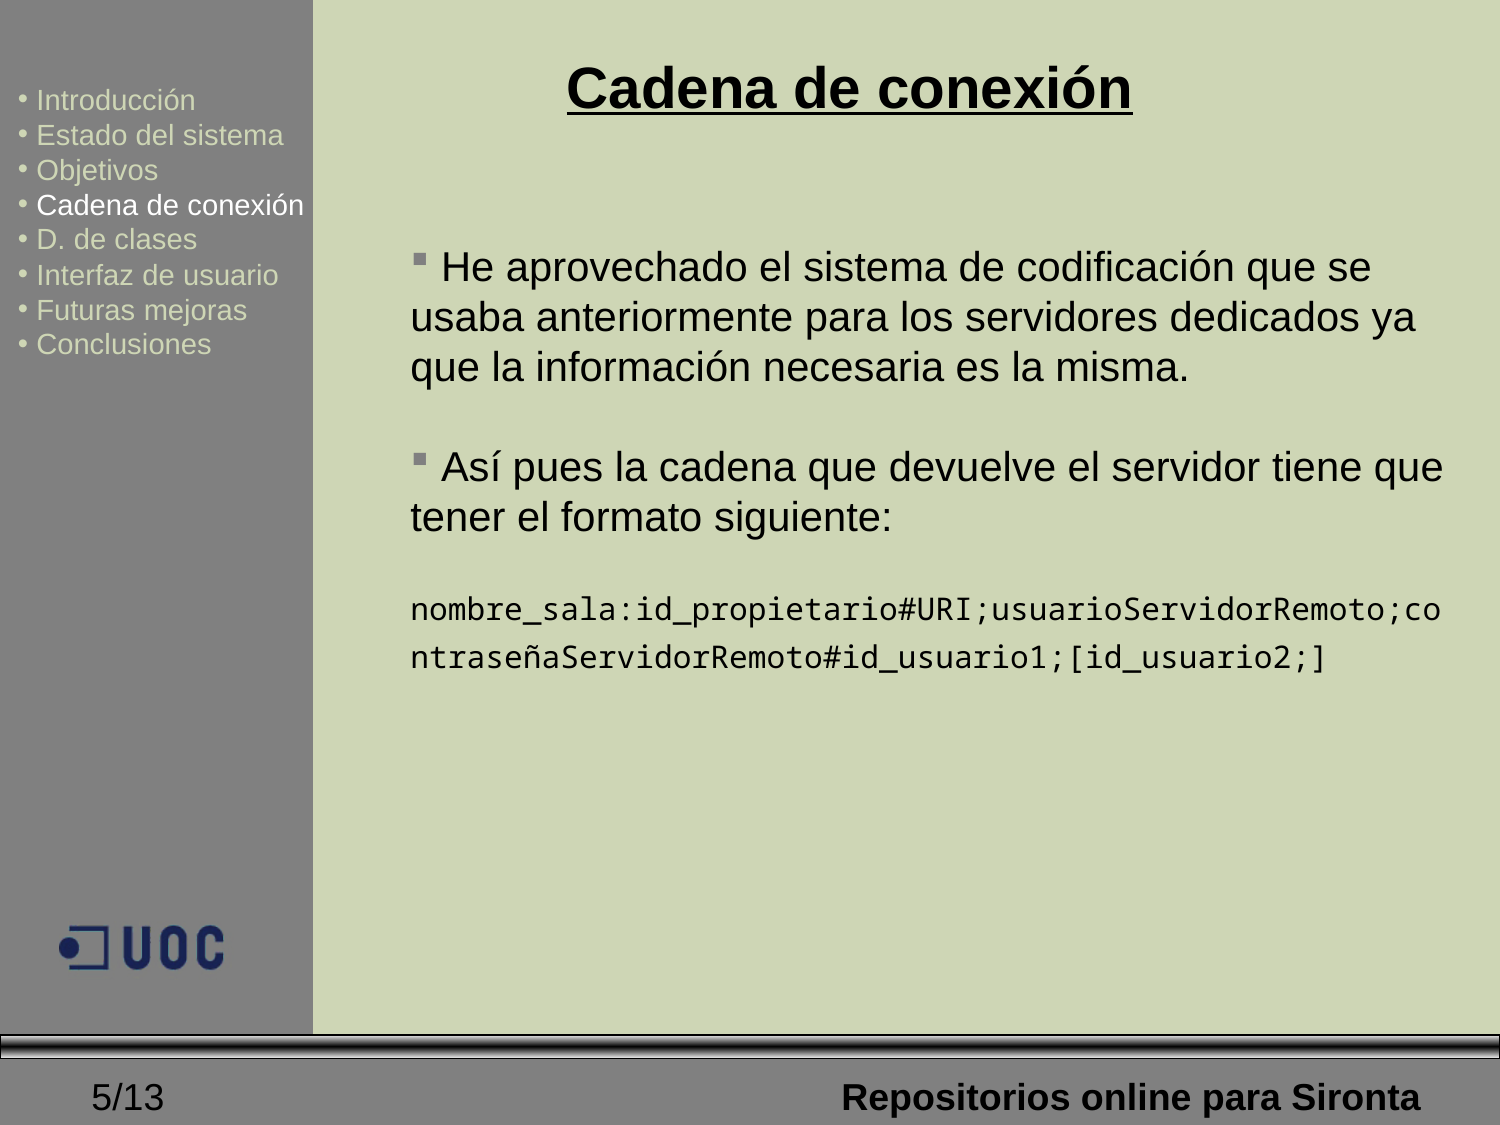

Cadena de conexión
 Introducción
 Estado del sistema
 Objetivos
 Cadena de conexión
 D. de clases
 Interfaz de usuario
 Futuras mejoras
 Conclusiones
 He aprovechado el sistema de codificación que se usaba anteriormente para los servidores dedicados ya que la información necesaria es la misma.
 Así pues la cadena que devuelve el servidor tiene que tener el formato siguiente:
nombre_sala:id_propietario#URI;usuarioServidorRemoto;contraseñaServidorRemoto#id_usuario1;[id_usuario2;]
Repositorios online para Sironta